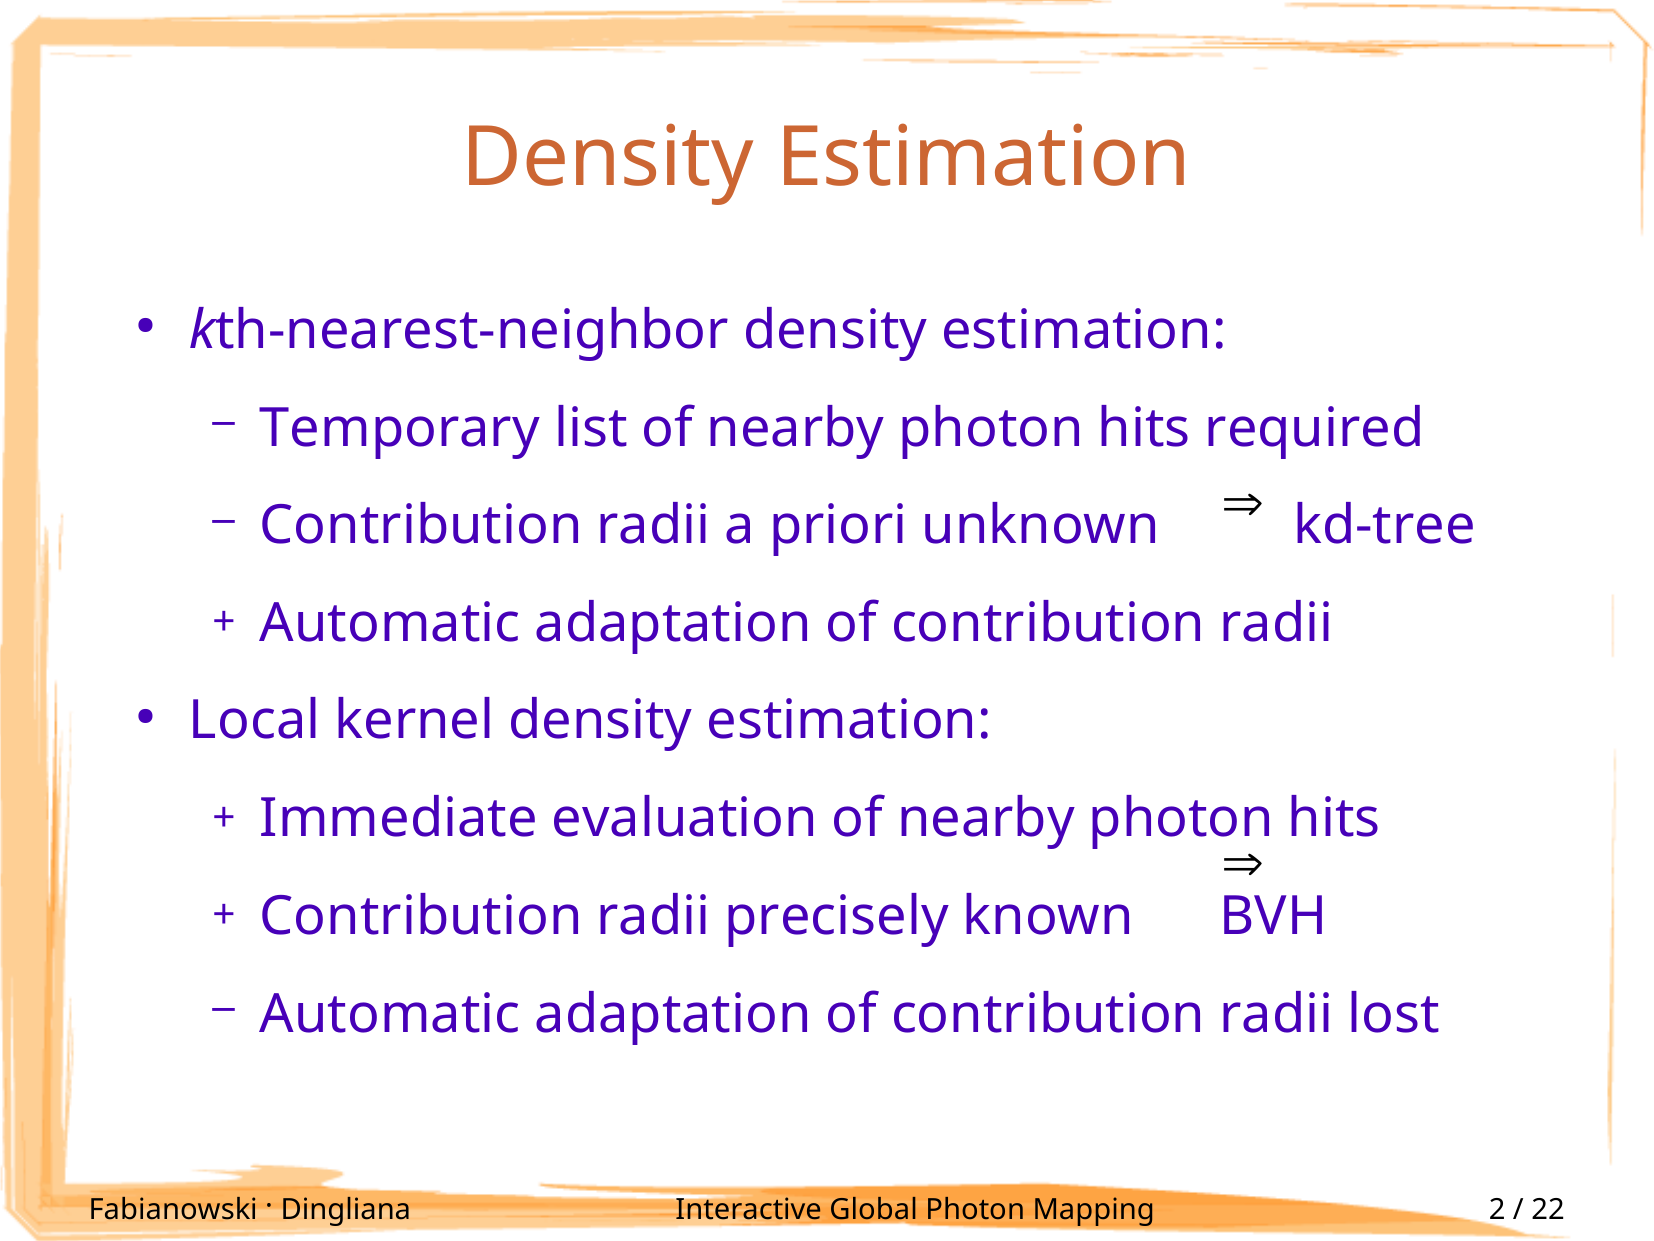

# Density Estimation
kth-nearest-neighbor density estimation:
Temporary list of nearby photon hits required
Contribution radii a priori unknown		kd-tree
Automatic adaptation of contribution radii
Local kernel density estimation:
Immediate evaluation of nearby photon hits
Contribution radii precisely known		BVH
Automatic adaptation of contribution radii lost